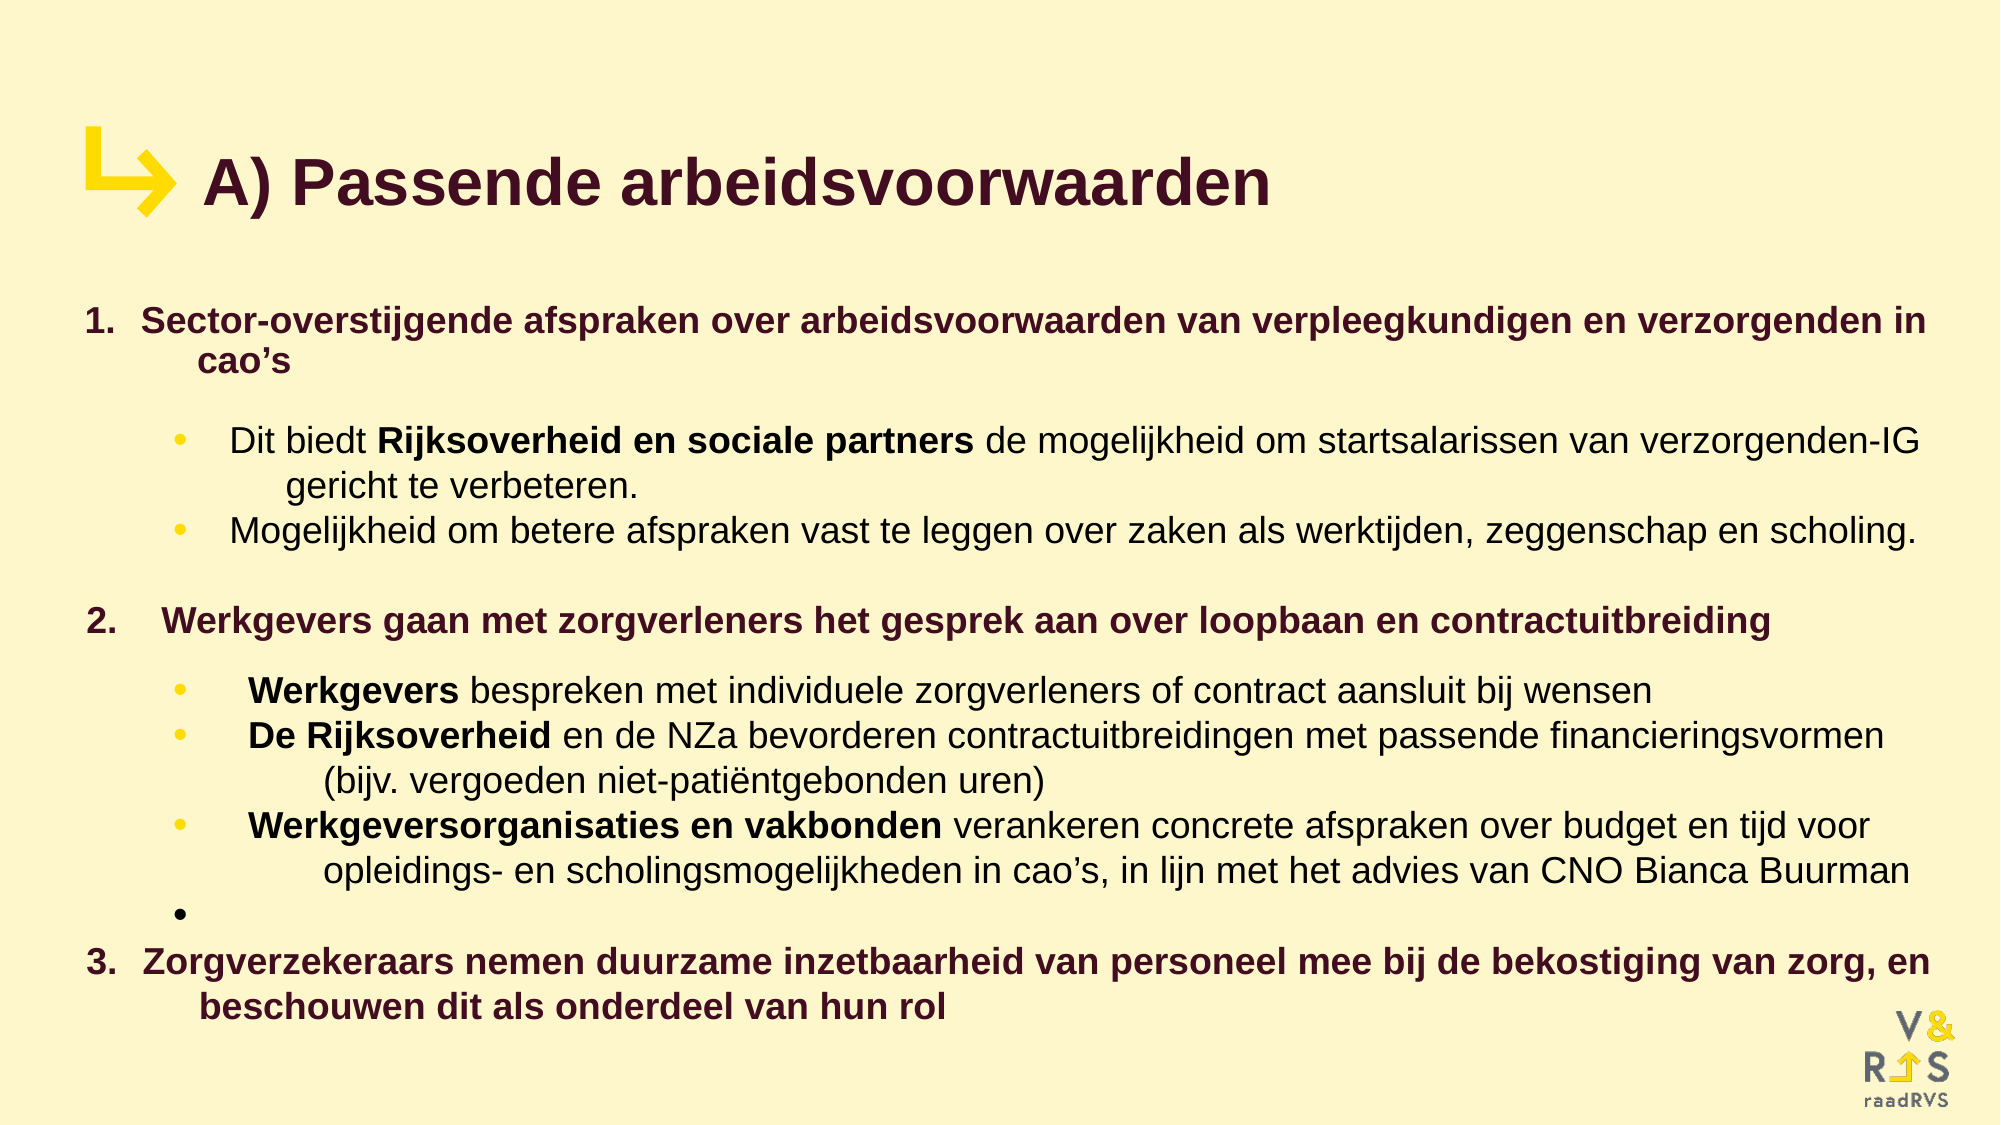

# A) Passende arbeidsvoorwaarden
Sector-overstijgende afspraken over arbeidsvoorwaarden van verpleegkundigen en verzorgenden in cao’s
Dit biedt Rijksoverheid en sociale partners de mogelijkheid om startsalarissen van verzorgenden-IG gericht te verbeteren.
Mogelijkheid om betere afspraken vast te leggen over zaken als werktijden, zeggenschap en scholing.
Werkgevers gaan met zorgverleners het gesprek aan over loopbaan en contractuitbreiding
Werkgevers bespreken met individuele zorgverleners of contract aansluit bij wensen
De Rijksoverheid en de NZa bevorderen contractuitbreidingen met passende financieringsvormen (bijv. vergoeden niet-patiëntgebonden uren)
Werkgeversorganisaties en vakbonden verankeren concrete afspraken over budget en tijd voor opleidings- en scholingsmogelijkheden in cao’s, in lijn met het advies van CNO Bianca Buurman
Zorgverzekeraars nemen duurzame inzetbaarheid van personeel mee bij de bekostiging van zorg, en beschouwen dit als onderdeel van hun rol